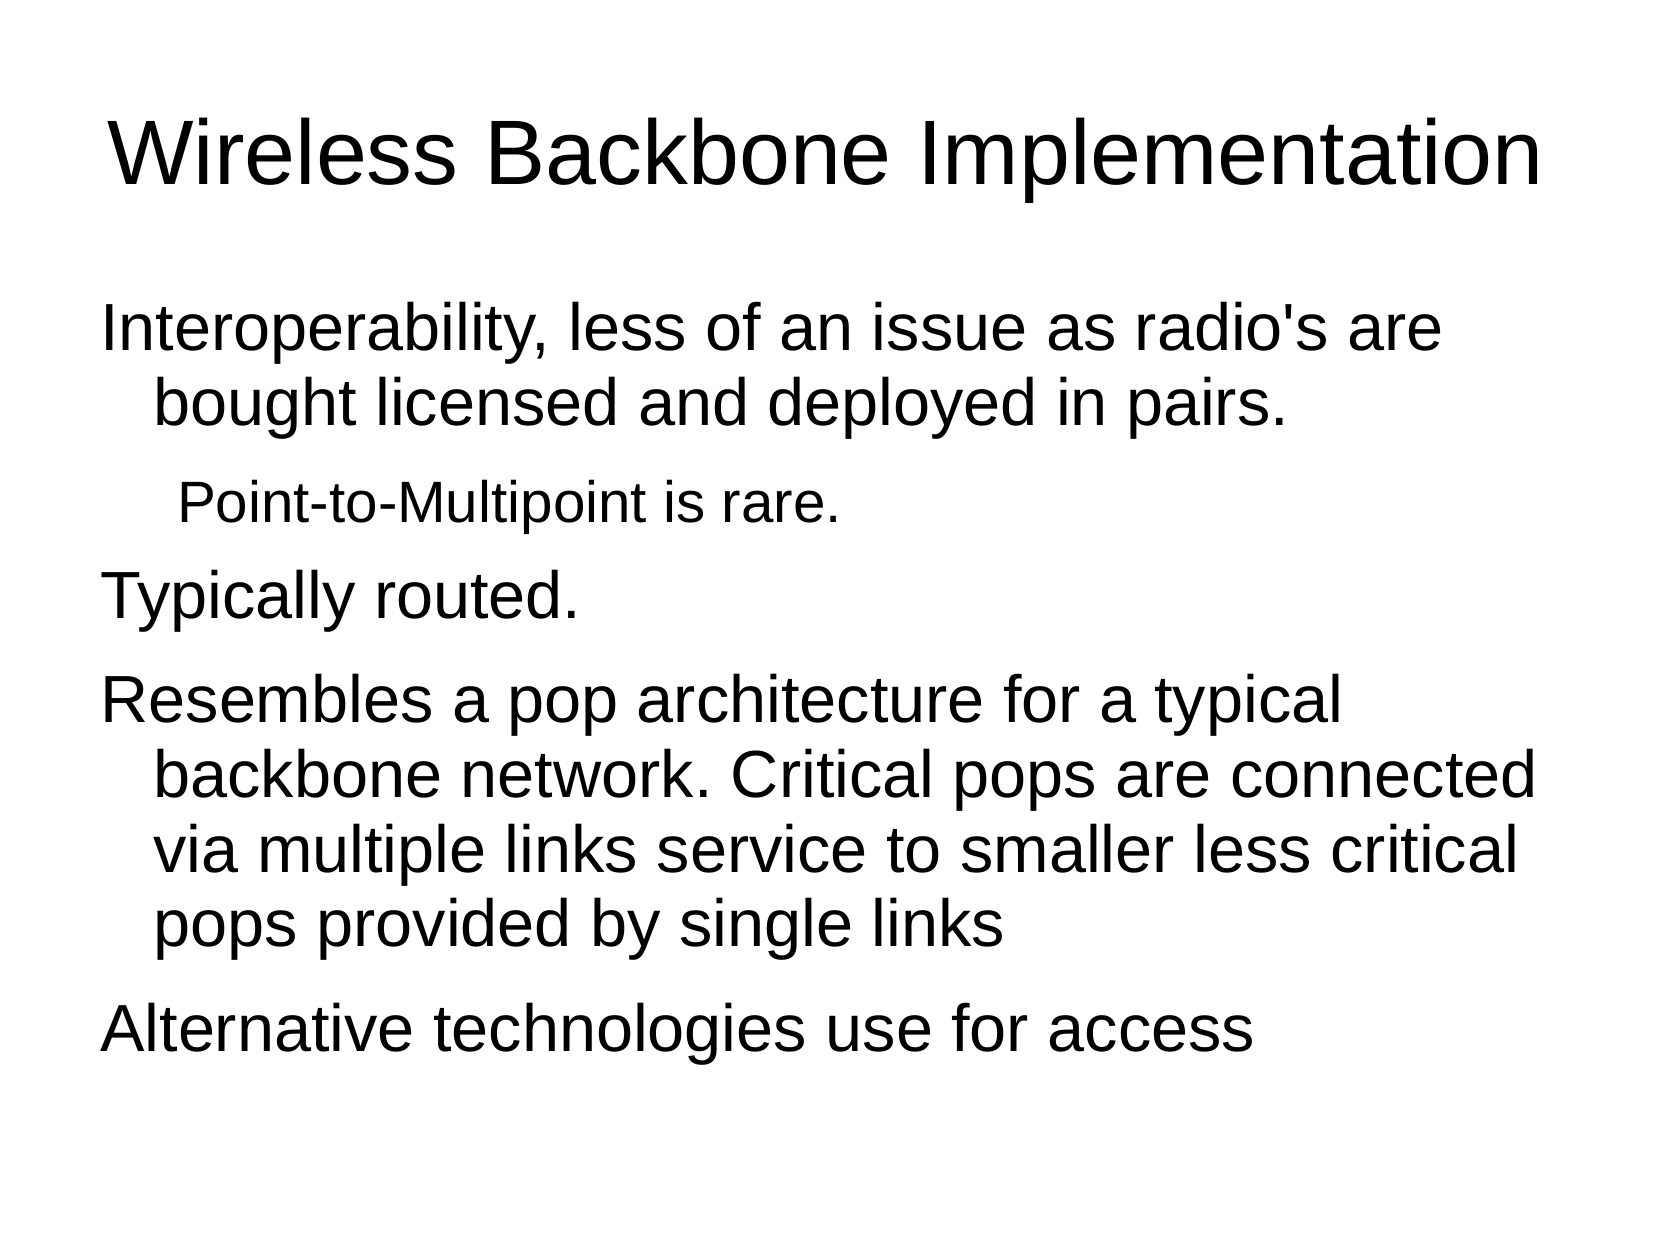

# Wireless Backbone Implementation
Interoperability, less of an issue as radio's are bought licensed and deployed in pairs.
Point-to-Multipoint is rare.
Typically routed.
Resembles a pop architecture for a typical backbone network. Critical pops are connected via multiple links service to smaller less critical pops provided by single links
Alternative technologies use for access